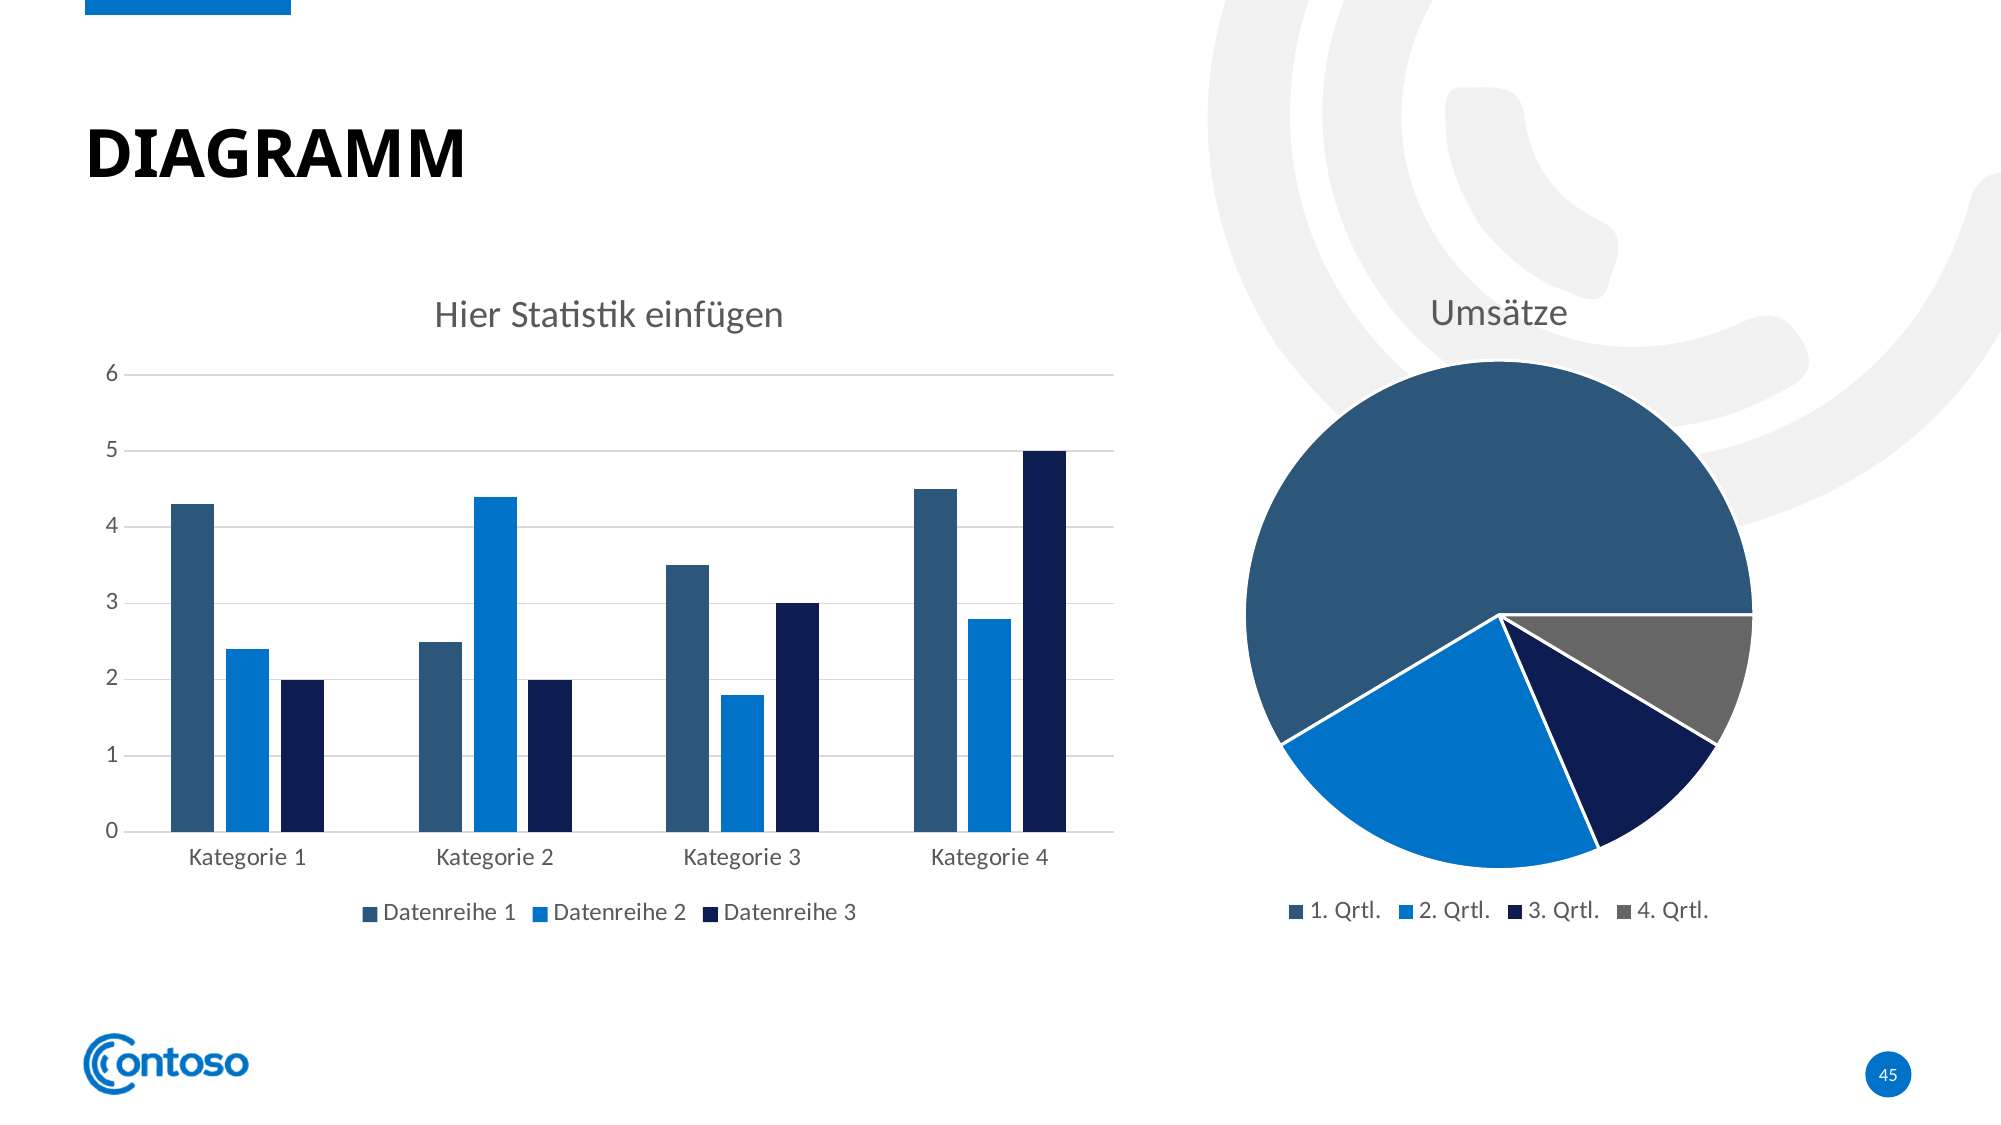

# Diagramm
### Chart: Umsätze
| Category | Umsätze |
|---|---|
| 1. Qrtl. | 8.2 |
| 2. Qrtl. | 3.2 |
| 3. Qrtl. | 1.4 |
| 4. Qrtl. | 1.2 |
### Chart: Hier Statistik einfügen
| Category | Datenreihe 1 | Datenreihe 2 | Datenreihe 3 |
|---|---|---|---|
| Kategorie 1 | 4.3 | 2.4 | 2.0 |
| Kategorie 2 | 2.5 | 4.4 | 2.0 |
| Kategorie 3 | 3.5 | 1.8 | 3.0 |
| Kategorie 4 | 4.5 | 2.8 | 5.0 |